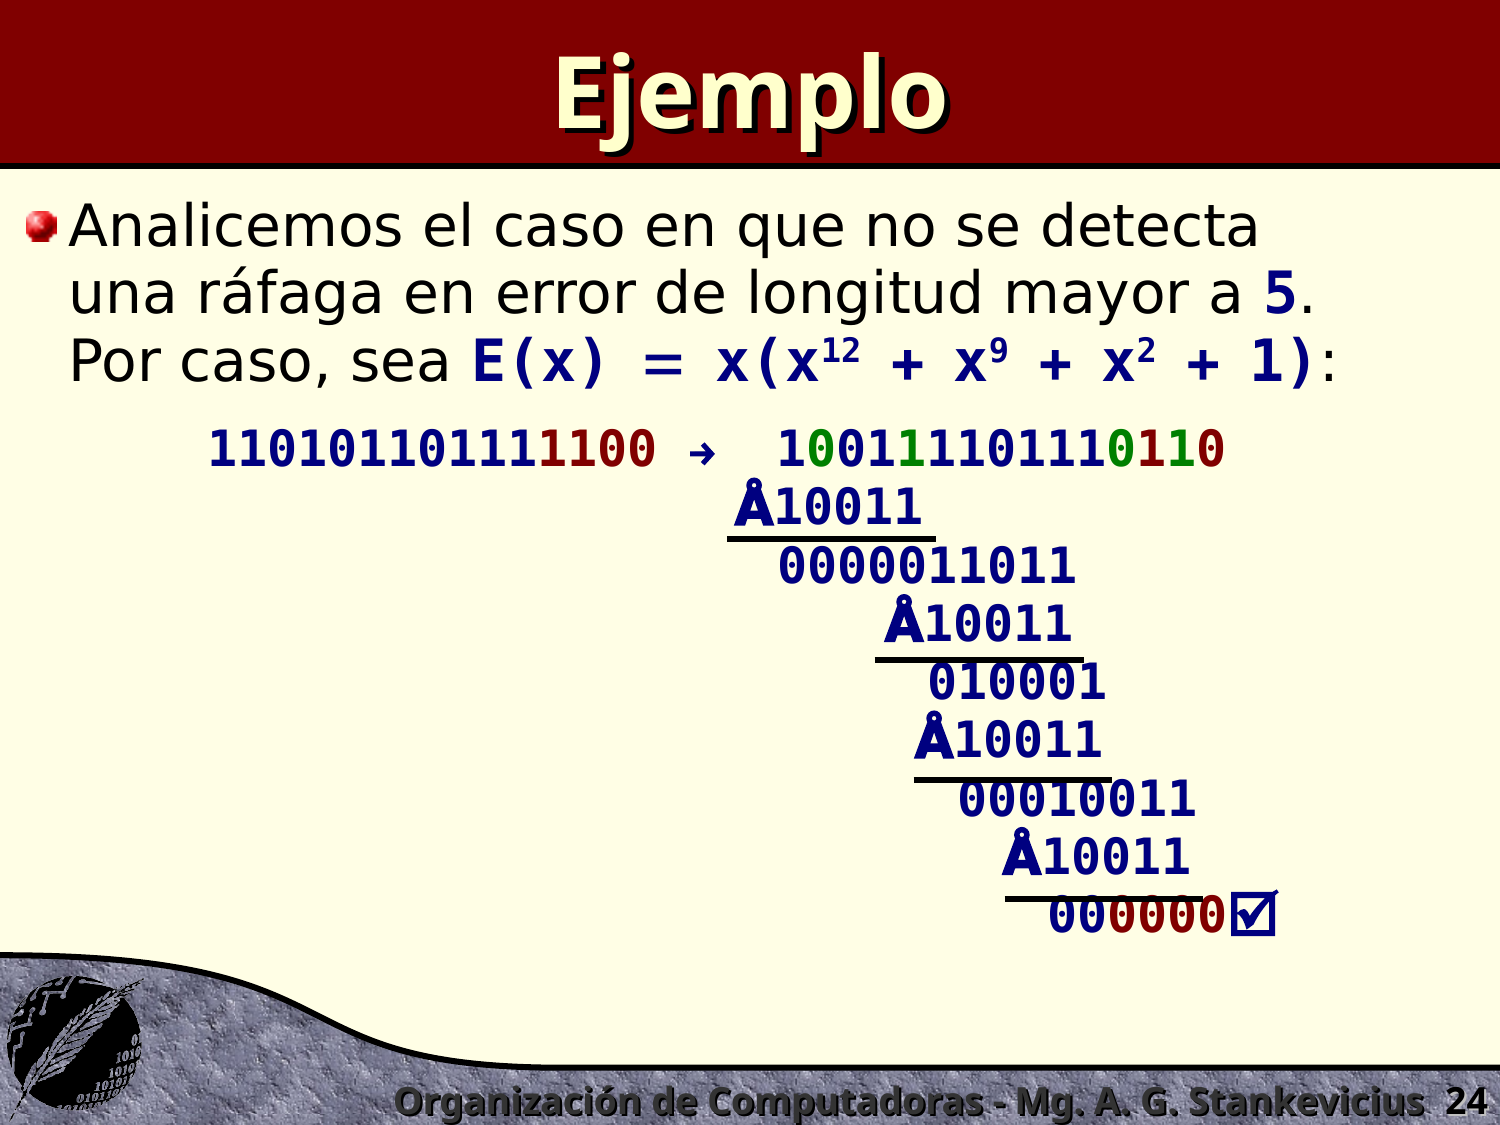

# Ejemplo
Analicemos el caso en que no se detecta
una ráfaga en error de longitud mayor a 5.
Por caso, sea E(x) = x(x12 + x9 + x2 + 1):
110101101111100 → 100111101110110
 Å10011
 0000011011
 Å10011
 010001
 Å10011
 00010011
 Å10011
 000000
☑
24